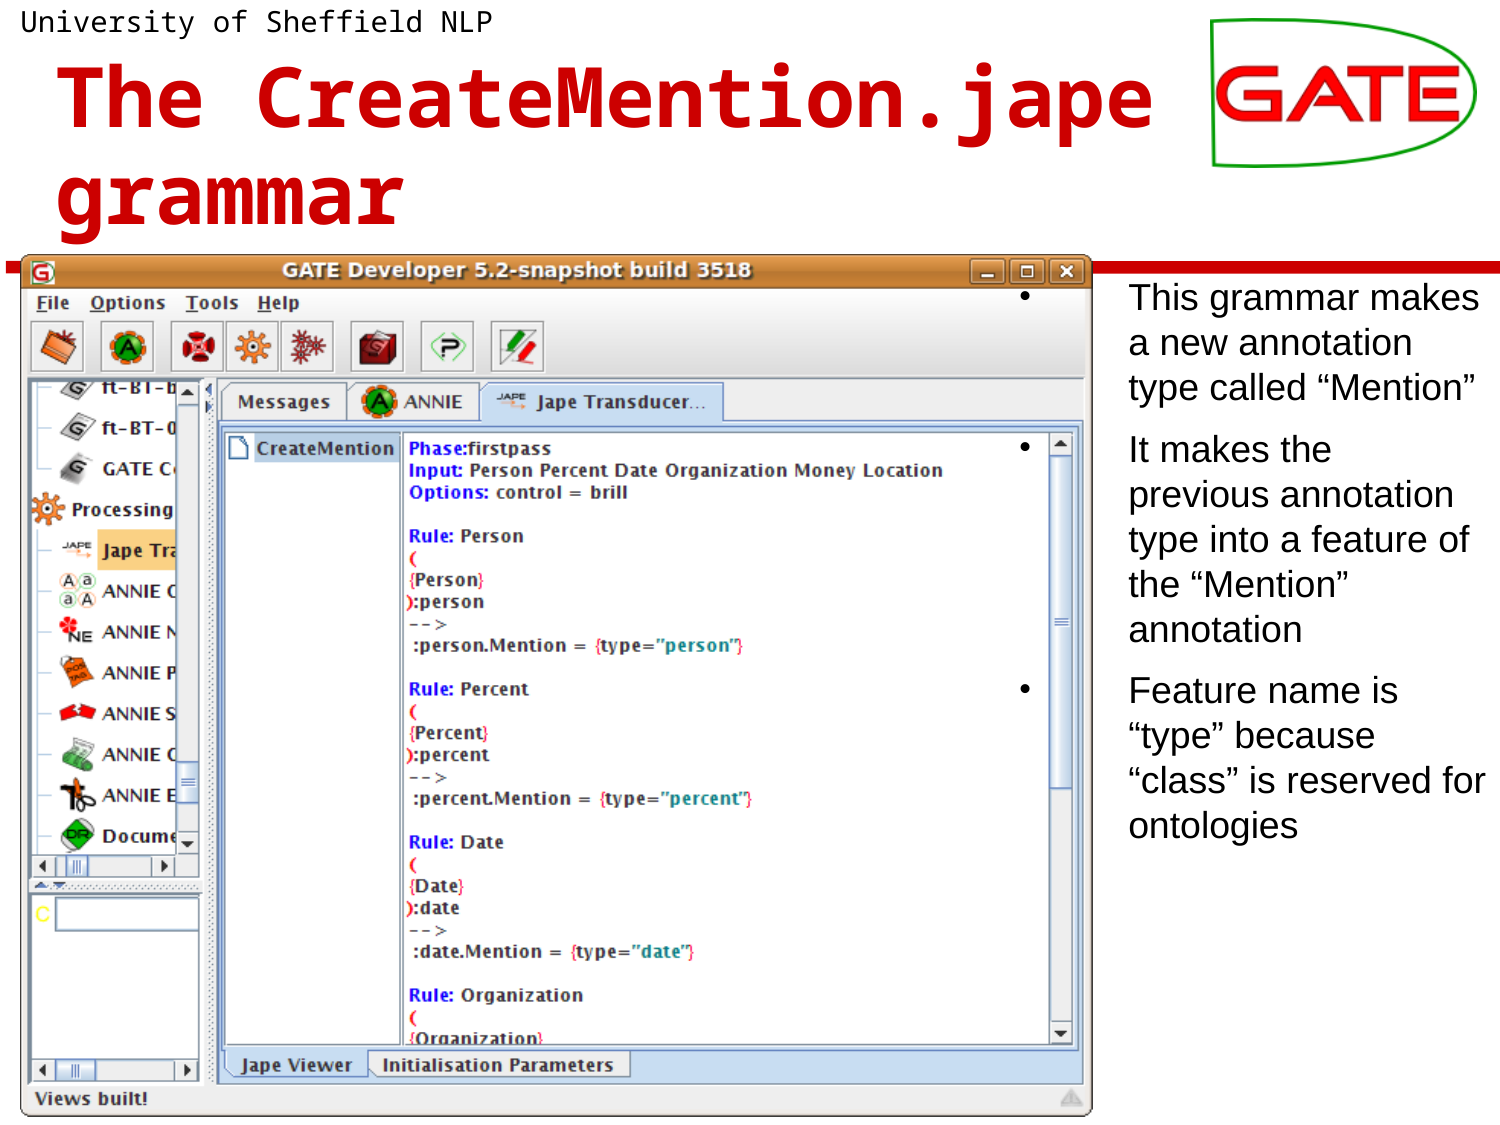

# The CreateMention.jape grammar
This grammar makes a new annotation type called “Mention”
It makes the previous annotation type into a feature of the “Mention” annotation
Feature name is “type” because “class” is reserved for ontologies